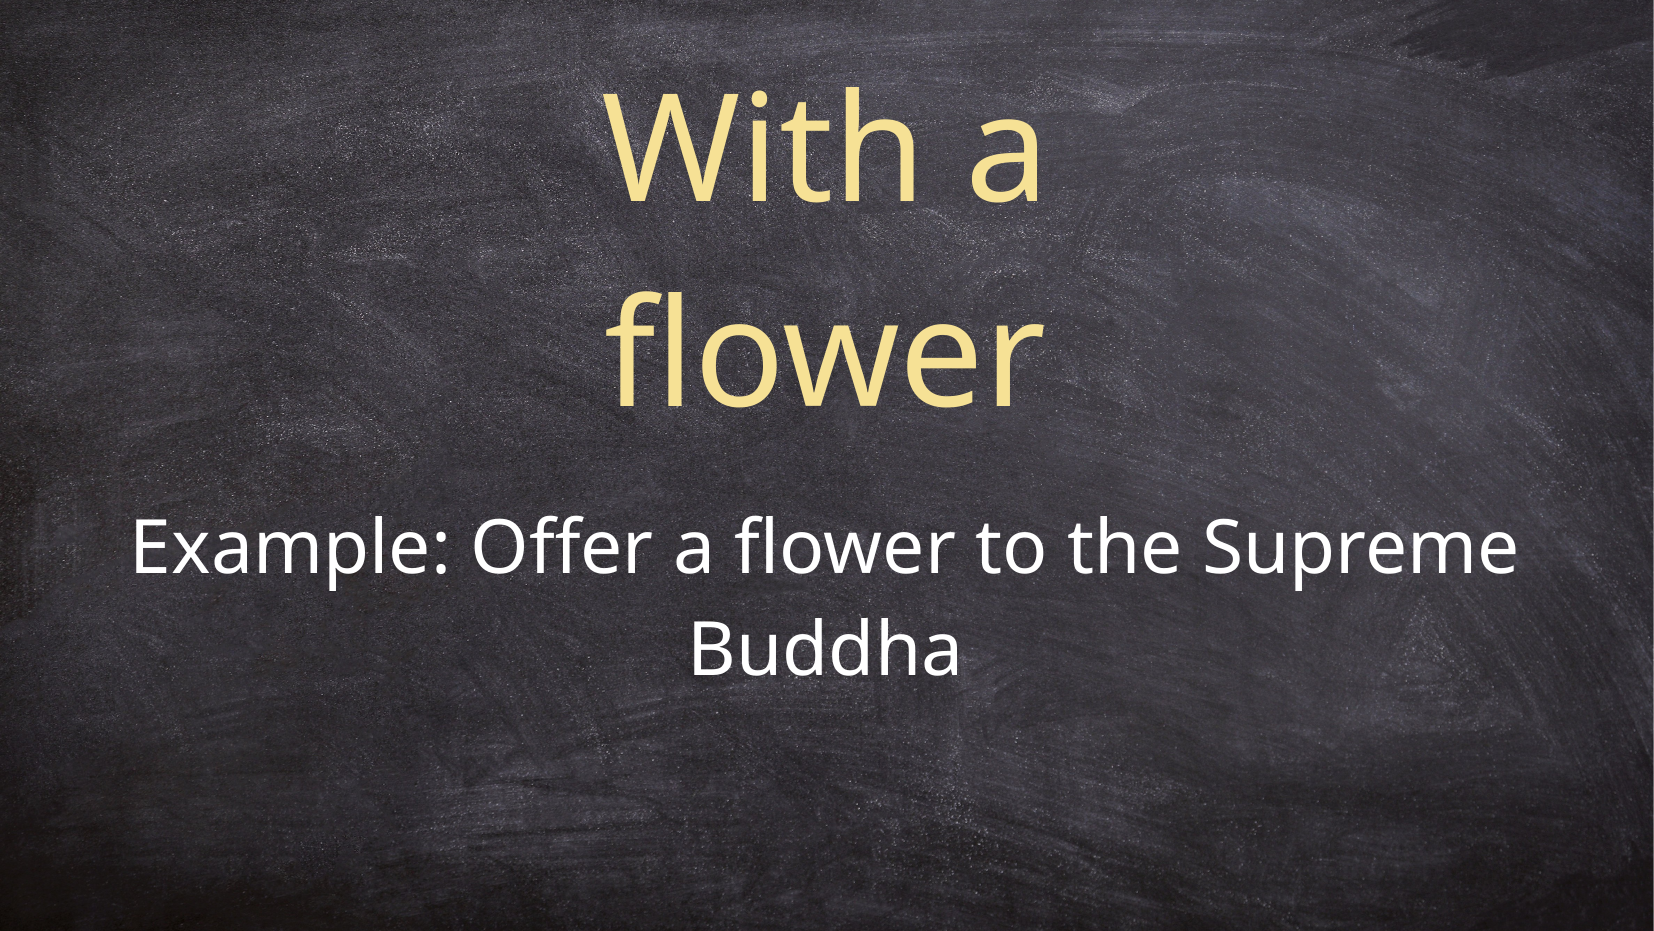

# With a
flower
Example: Offer a flower to the Supreme Buddha